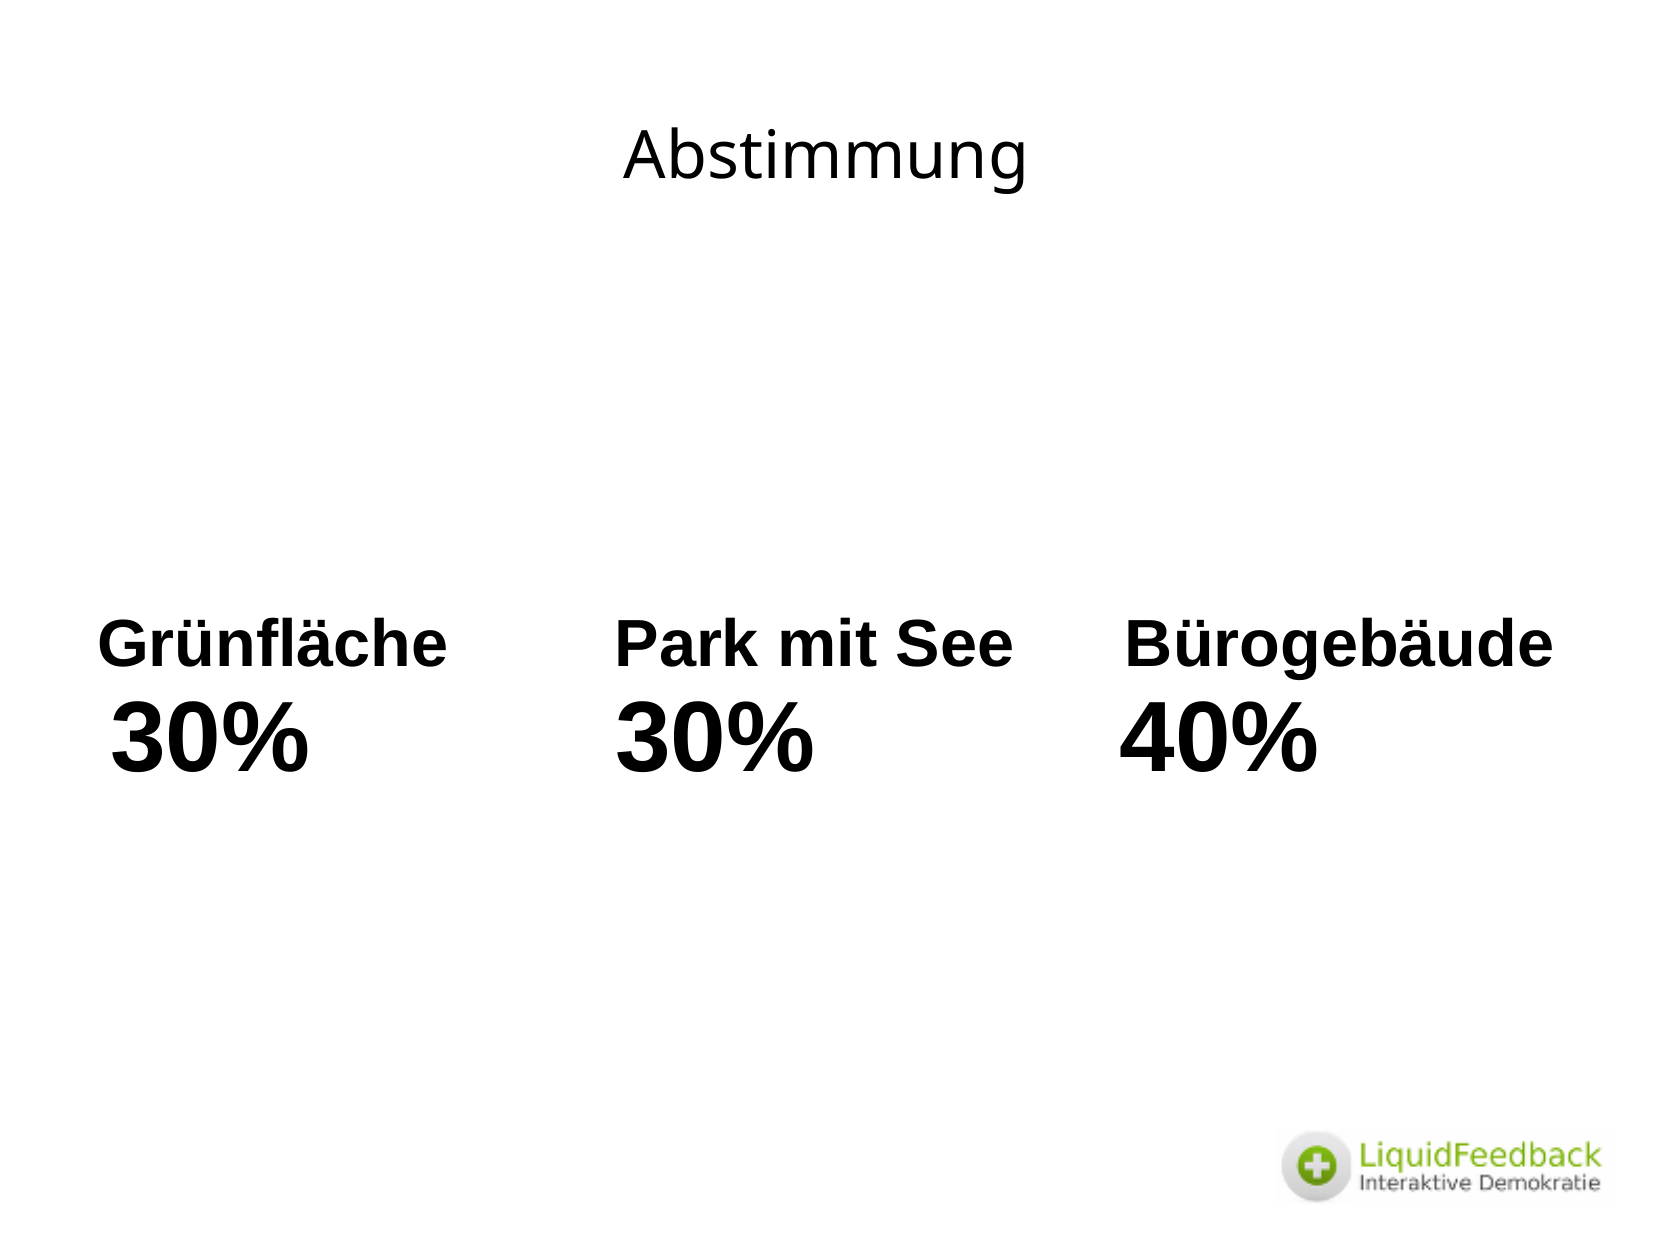

# Abstimmung
Grünfläche Park mit See Bürogebäude
 30% 30% 40%